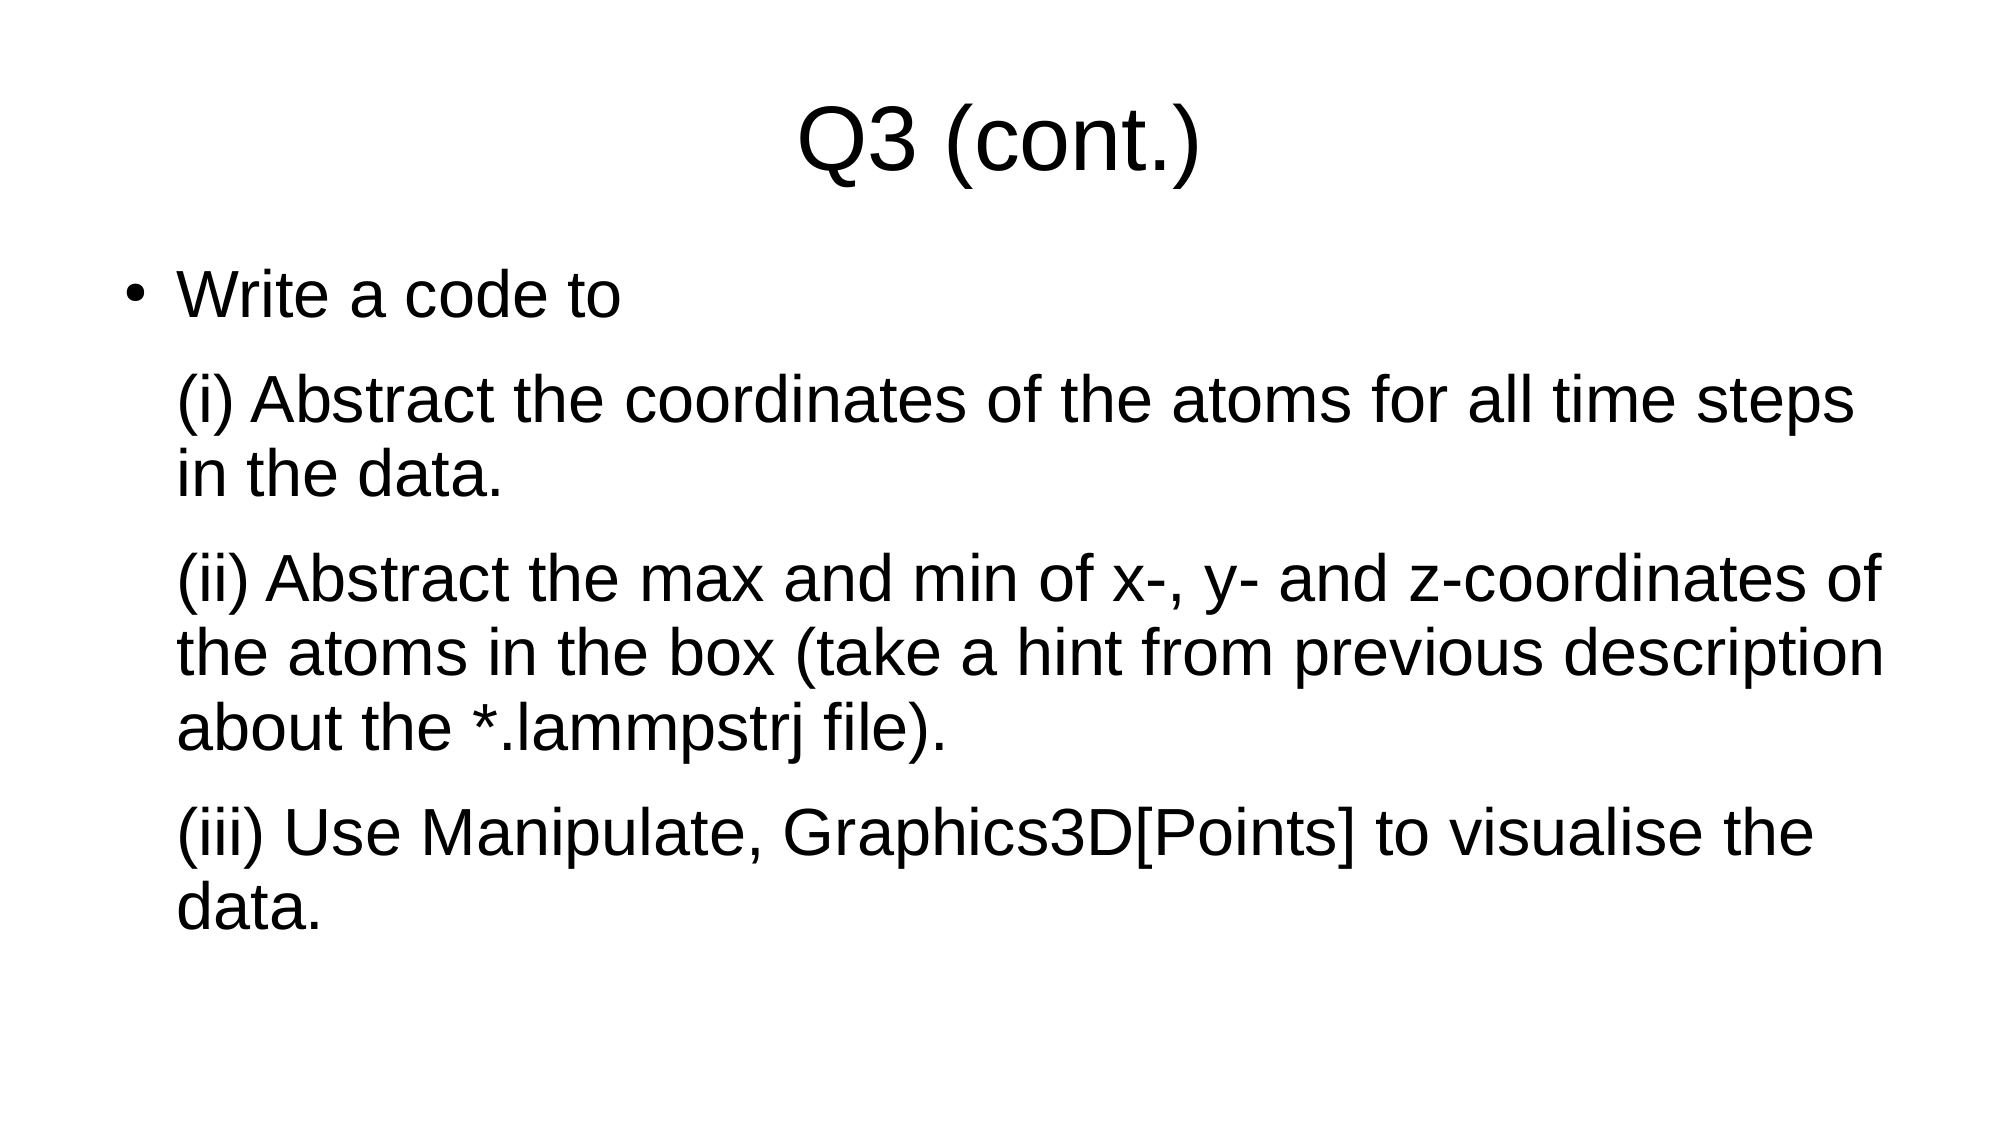

# Q3 (cont.)
Write a code to
(i) Abstract the coordinates of the atoms for all time steps in the data.
(ii) Abstract the max and min of x-, y- and z-coordinates of the atoms in the box (take a hint from previous description about the *.lammpstrj file).
(iii) Use Manipulate, Graphics3D[Points] to visualise the data.